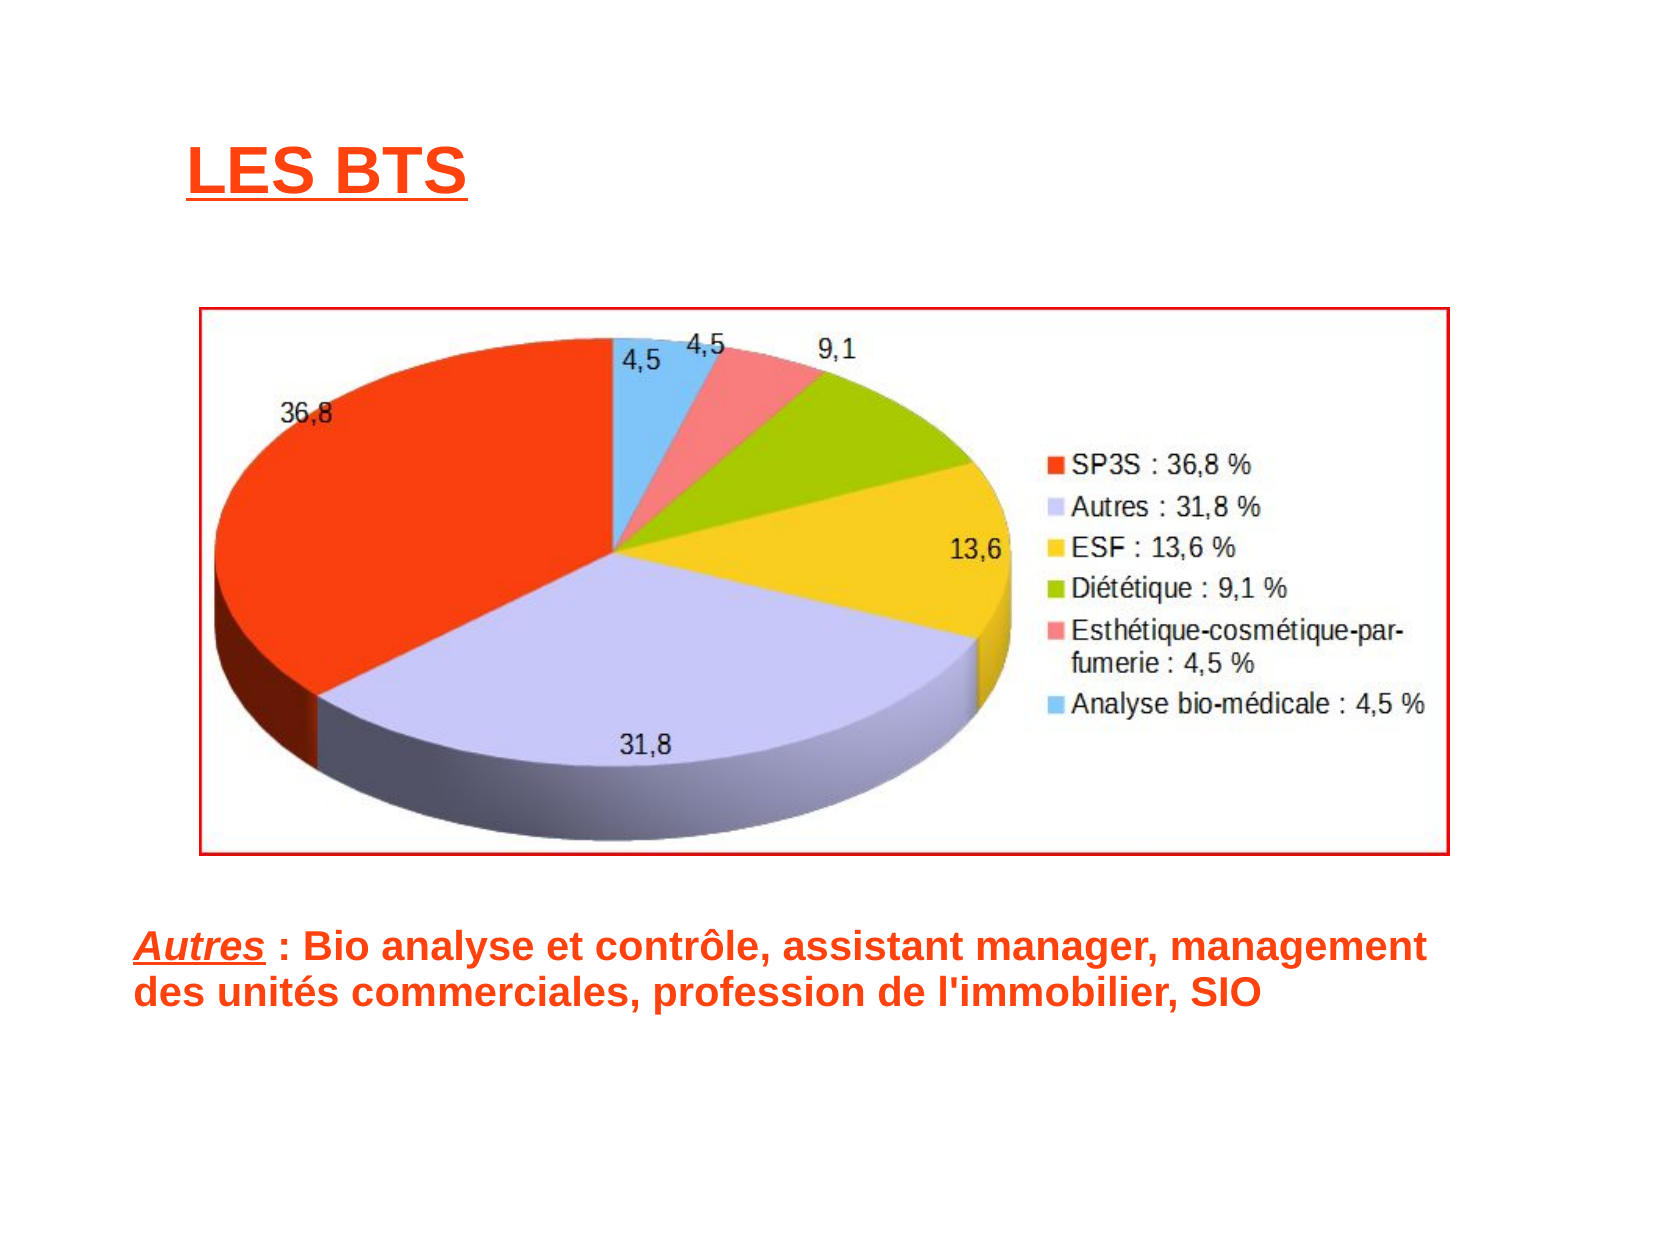

LES BTS
Autres : Bio analyse et contrôle, assistant manager, management des unités commerciales, profession de l'immobilier, SIO